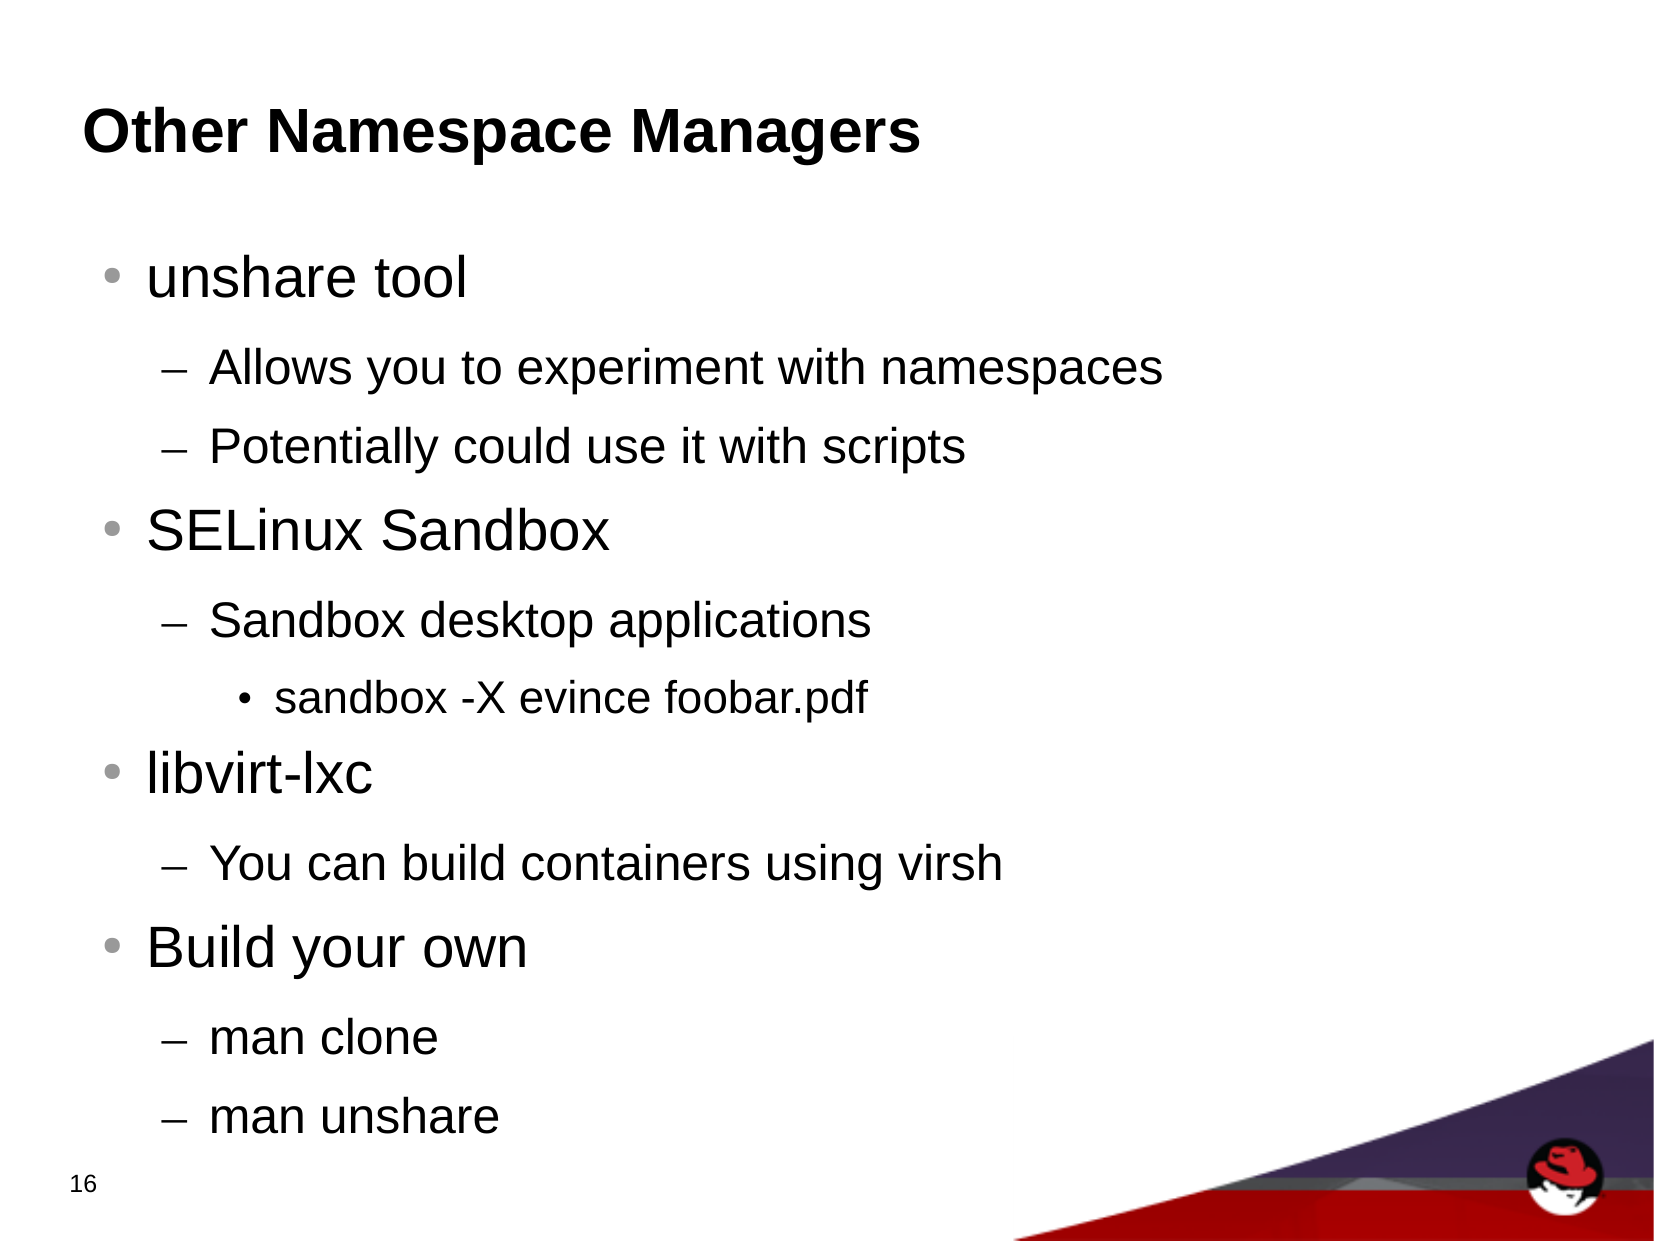

# Other Namespace Managers
unshare tool
Allows you to experiment with namespaces
Potentially could use it with scripts
SELinux Sandbox
Sandbox desktop applications
sandbox -X evince foobar.pdf
libvirt-lxc
You can build containers using virsh
Build your own
man clone
man unshare